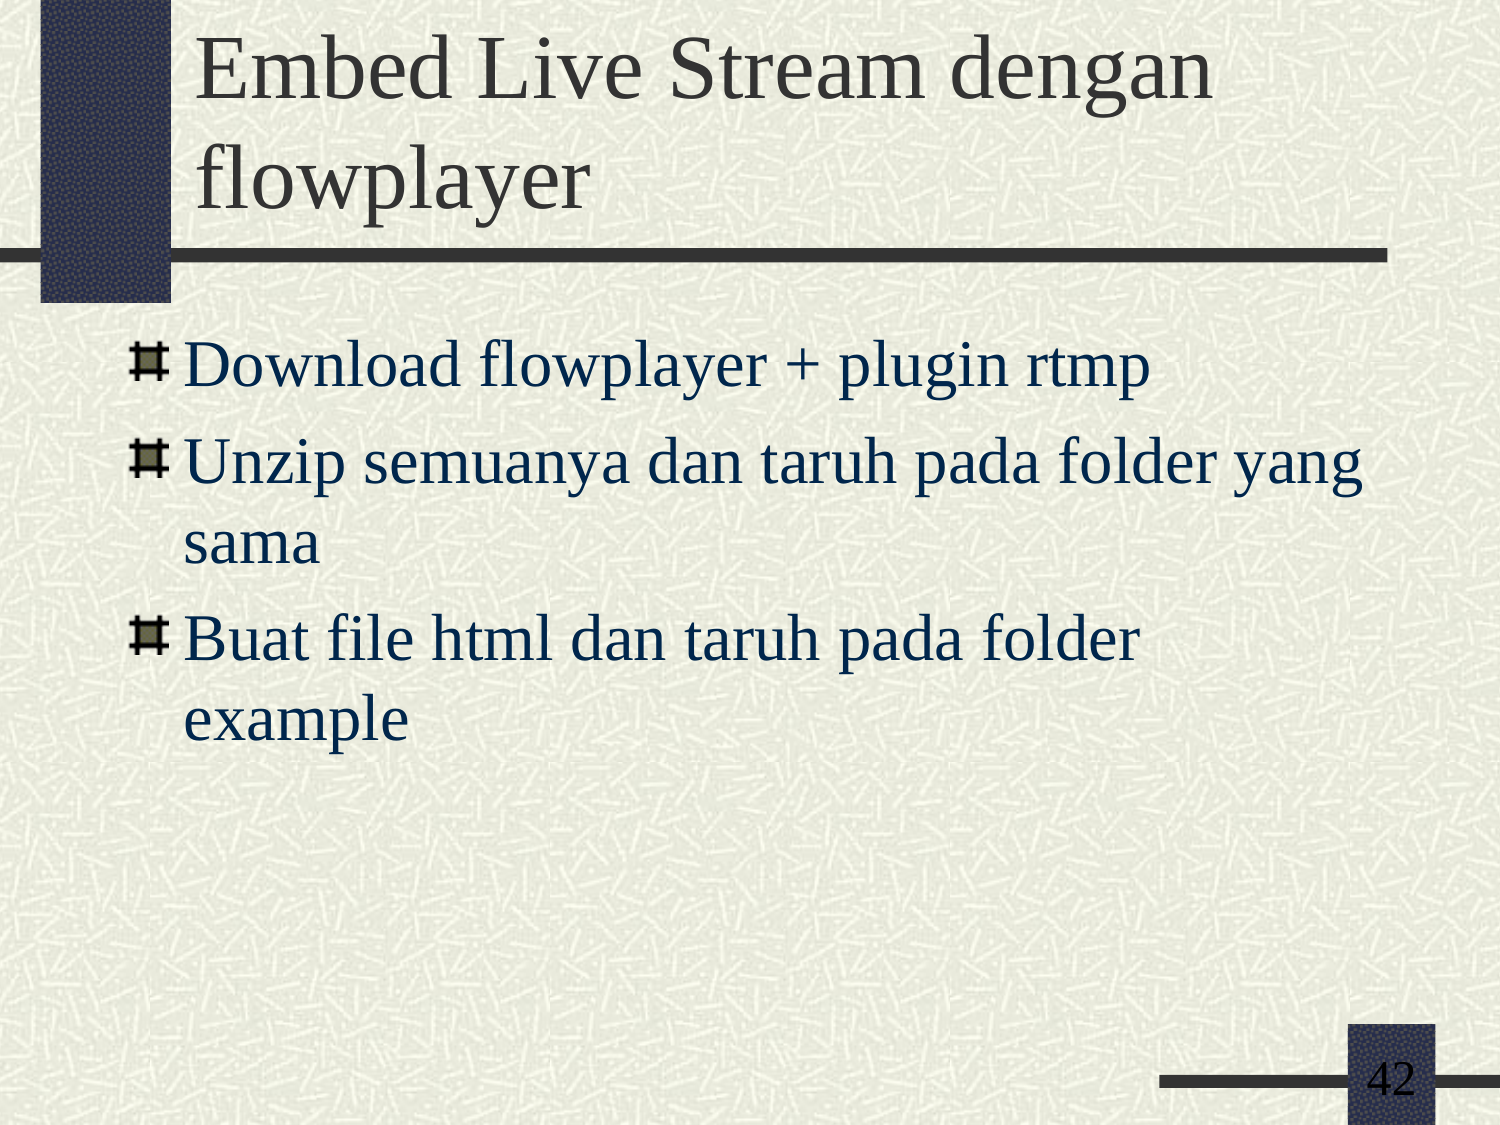

# Embed Live Stream dengan flowplayer
Download flowplayer + plugin rtmp
Unzip semuanya dan taruh pada folder yang sama
Buat file html dan taruh pada folder example
42